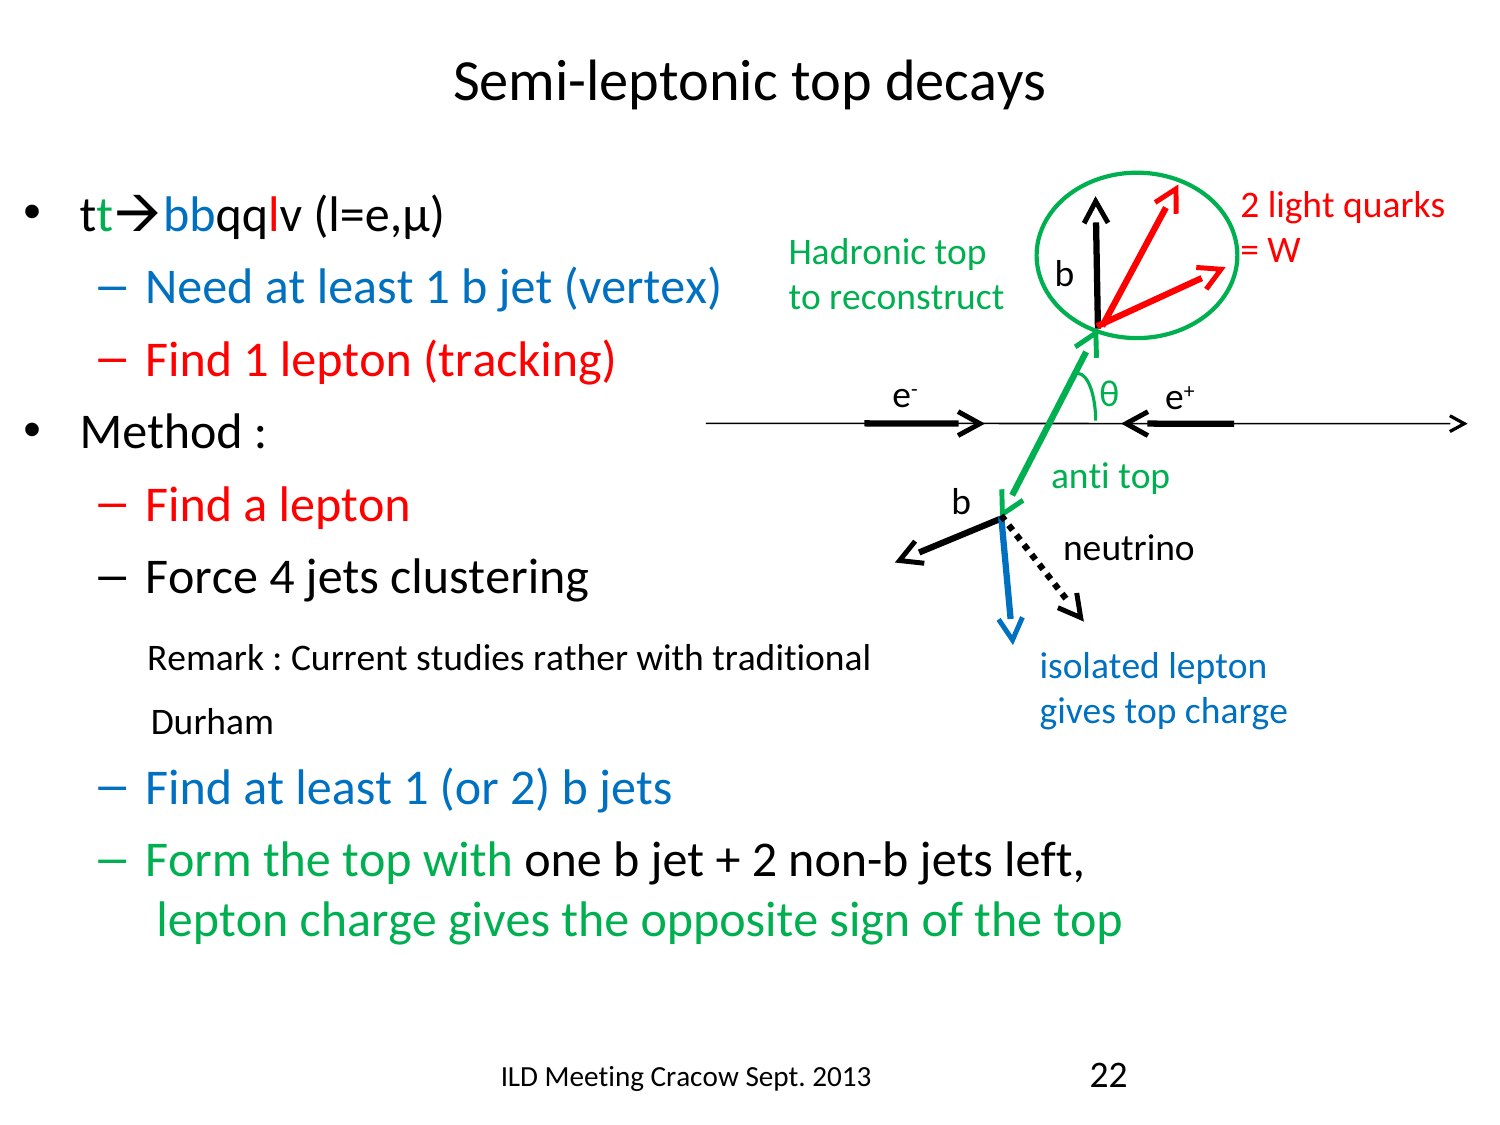

# Semi-leptonic top decays
2 light quarks = W
Hadronic top to reconstruct
b
θ
e-
e+
b
neutrino
isolated lepton
gives top charge
ttbbqqlv (l=e,µ)
Need at least 1 b jet (vertex)
Find 1 lepton (tracking)
Method :
Find a lepton
Force 4 jets clustering
 Remark : Current studies rather with traditional
 Durham
Find at least 1 (or 2) b jets
Form the top with one b jet + 2 non-b jets left,
 lepton charge gives the opposite sign of the top
anti top
Snowmass Pre-Meeting Seattle April 2013
22